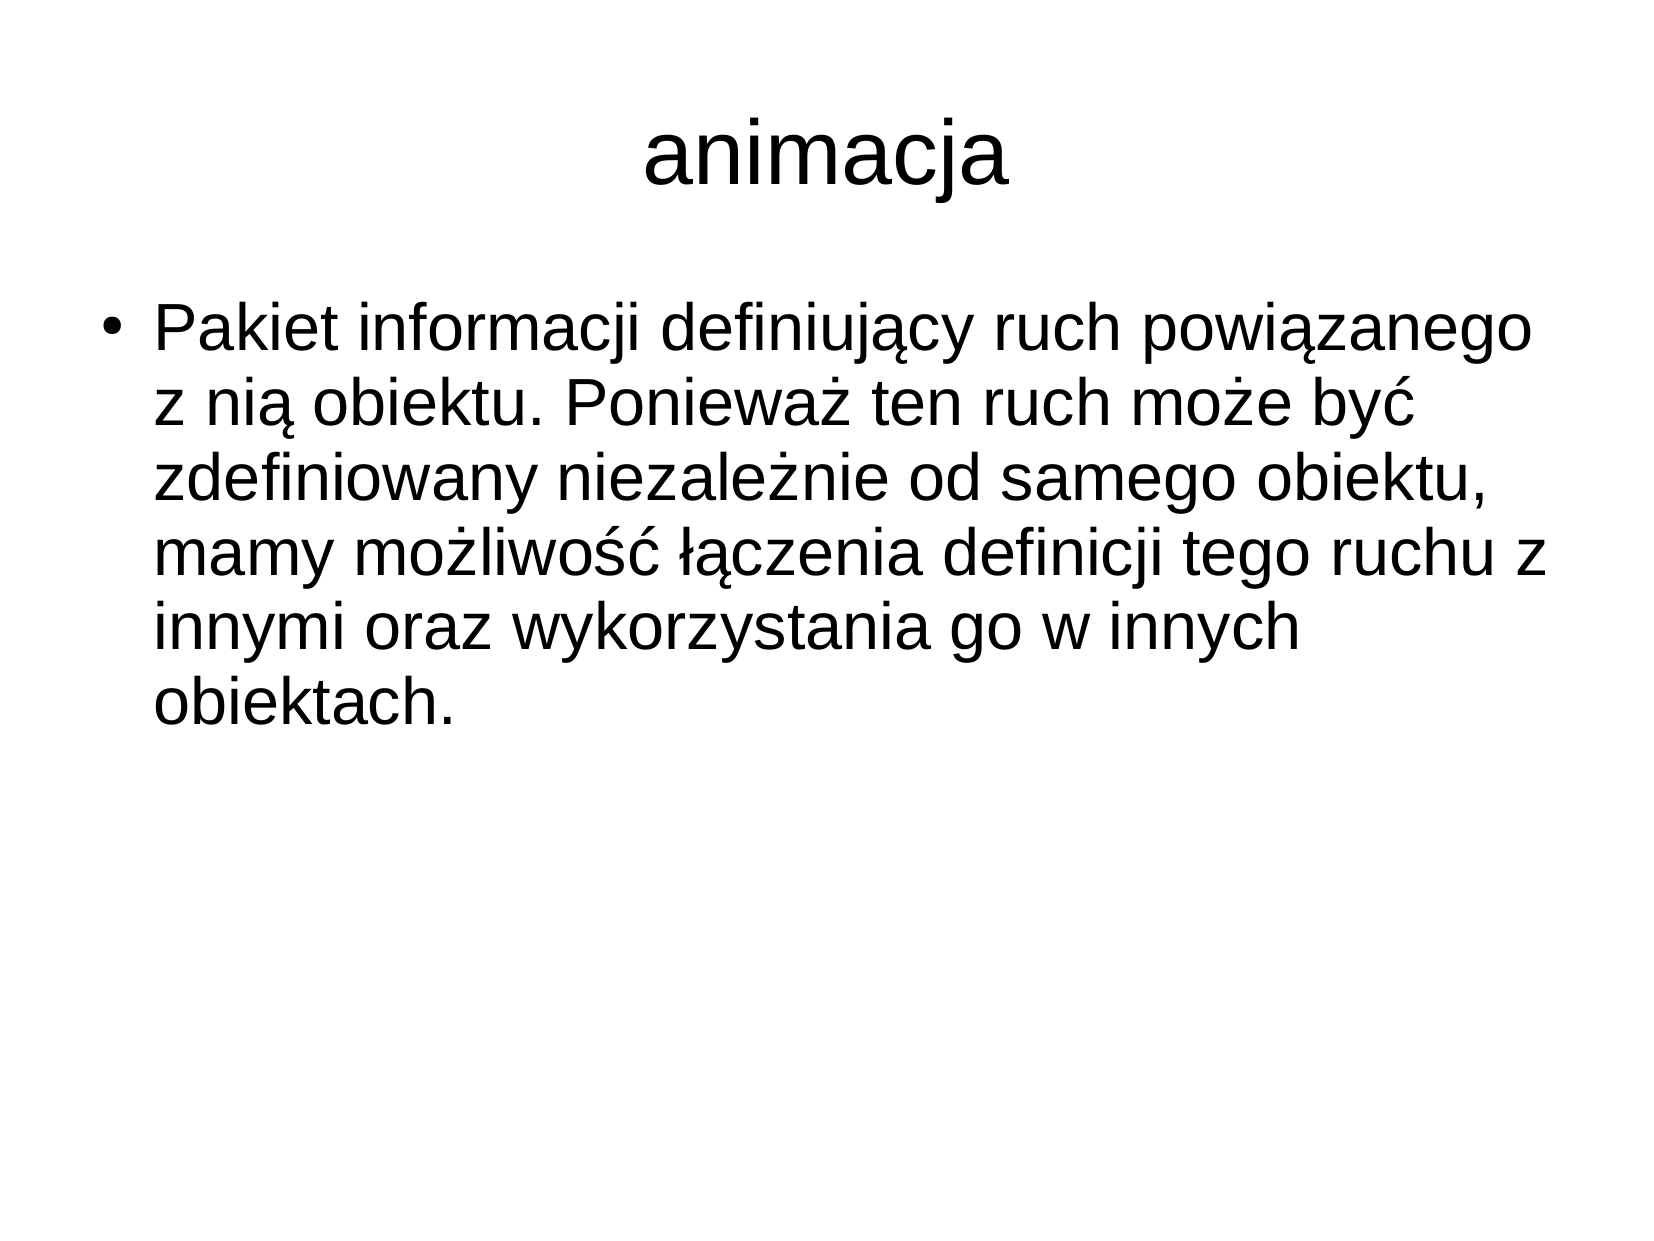

# animacja
Pakiet informacji definiujący ruch powiązanego z nią obiektu. Ponieważ ten ruch może być zdefiniowany niezależnie od samego obiektu, mamy możliwość łączenia definicji tego ruchu z innymi oraz wykorzystania go w innych obiektach.